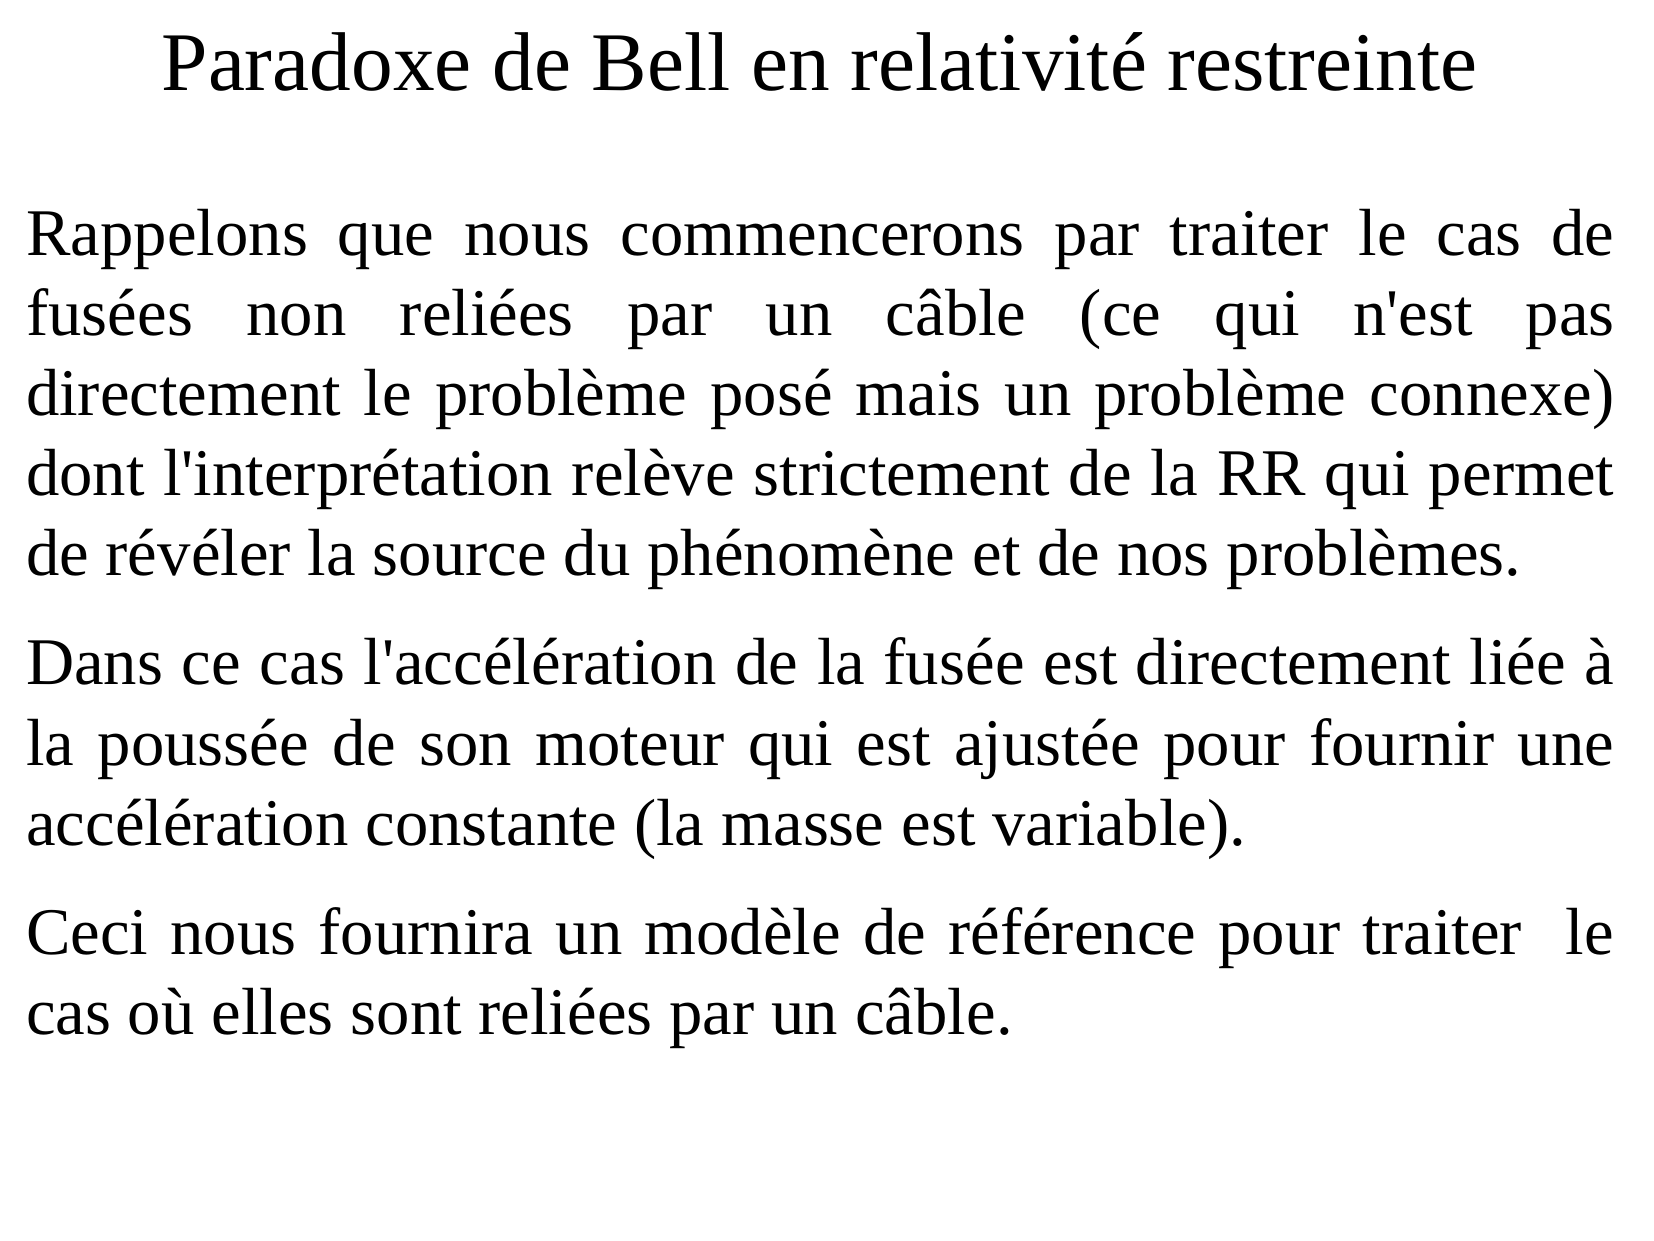

Paradoxe de Bell en relativité restreinte
Rappelons que nous commencerons par traiter le cas de fusées non reliées par un câble (ce qui n'est pas directement le problème posé mais un problème connexe) dont l'interprétation relève strictement de la RR qui permet de révéler la source du phénomène et de nos problèmes.
Dans ce cas l'accélération de la fusée est directement liée à la poussée de son moteur qui est ajustée pour fournir une accélération constante (la masse est variable).
Ceci nous fournira un modèle de référence pour traiter le cas où elles sont reliées par un câble.